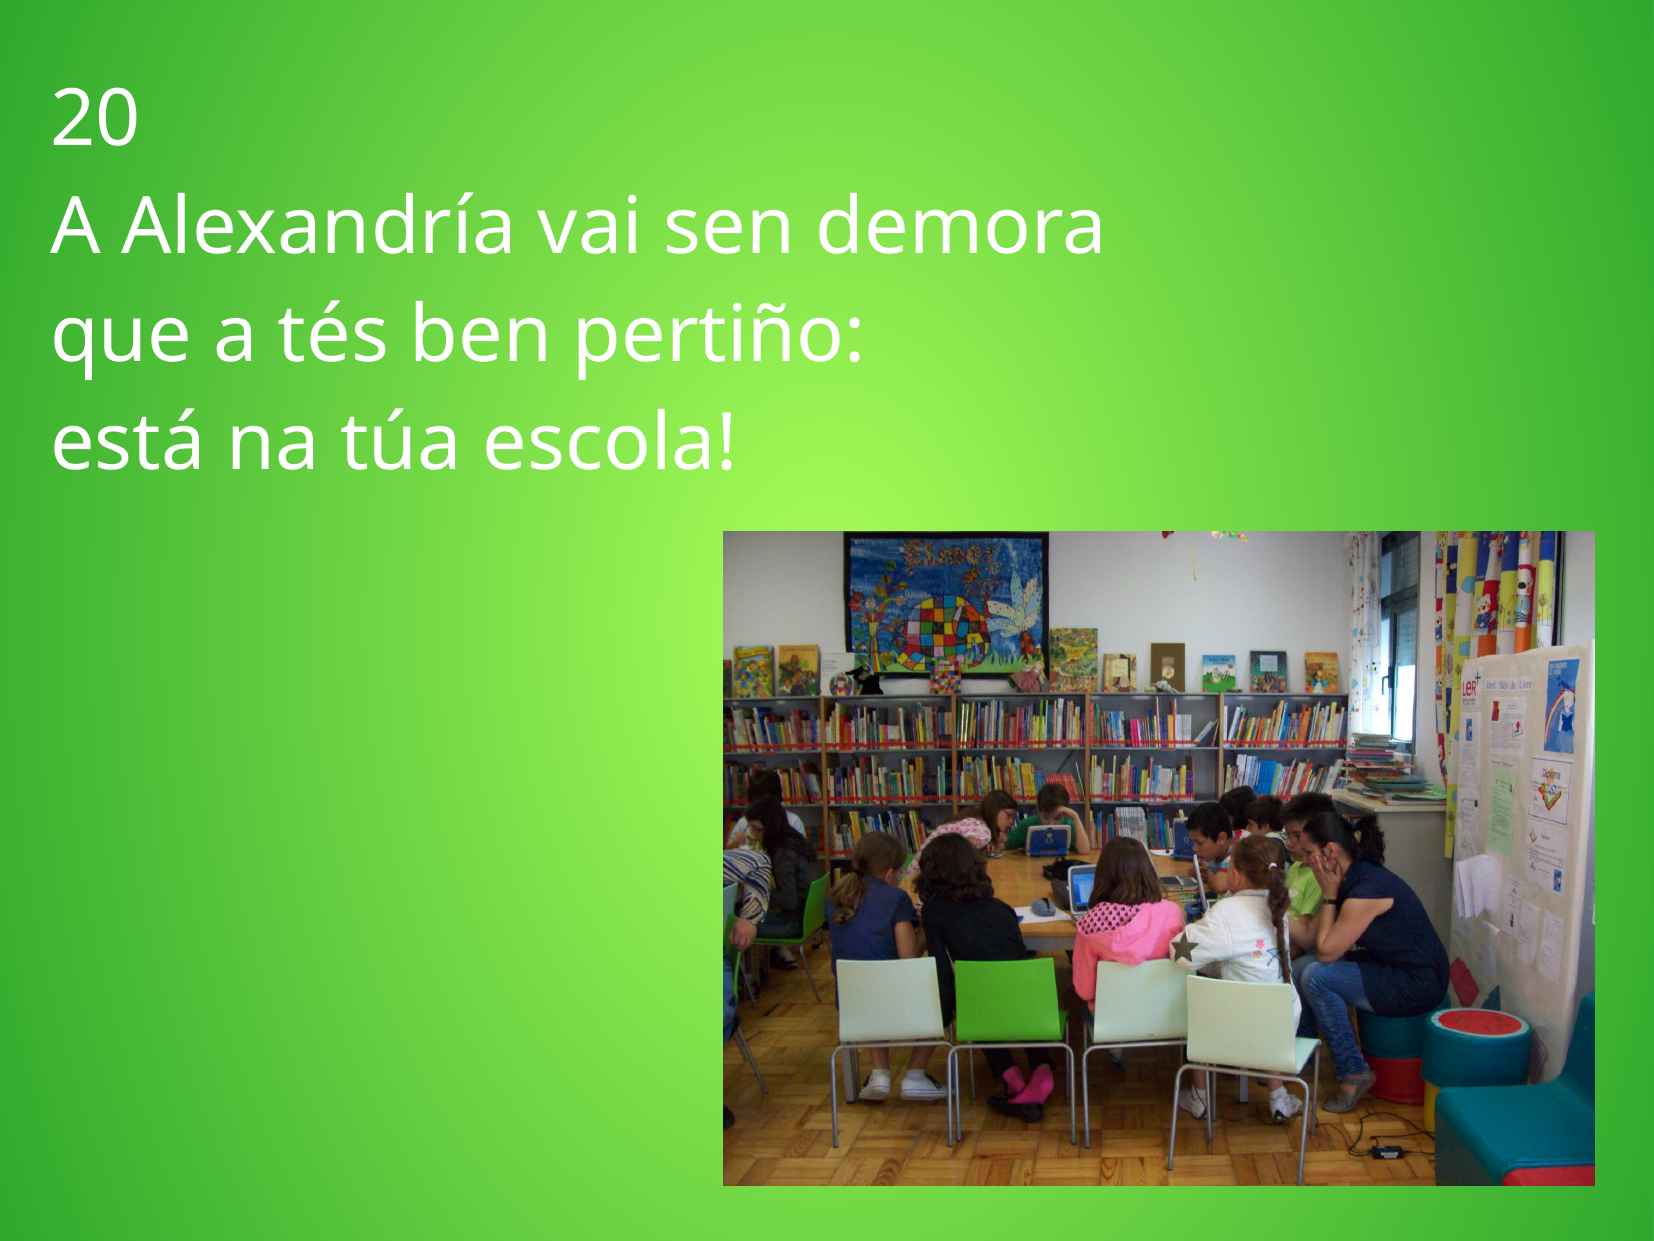

20
A Alexandría vai sen demora
que a tés ben pertiño:
está na túa escola!